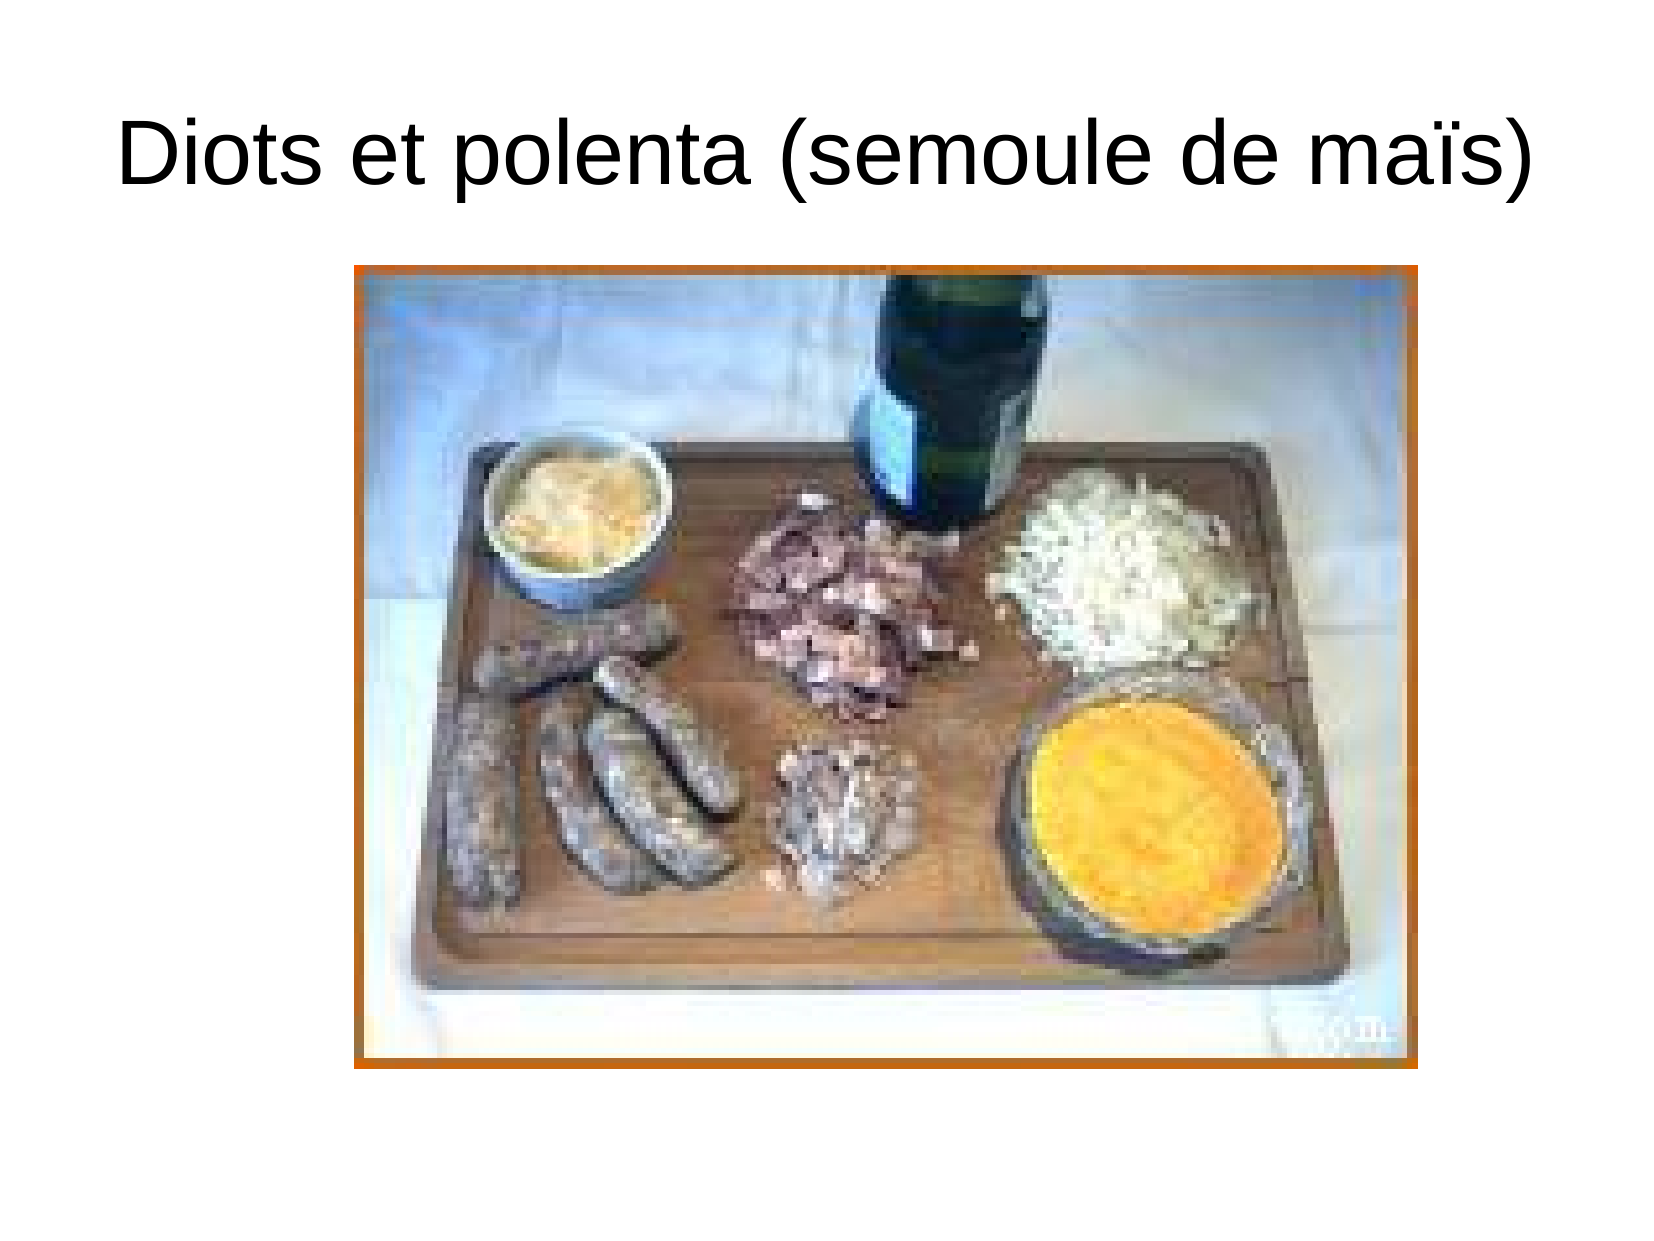

# Diots et polenta (semoule de maïs)